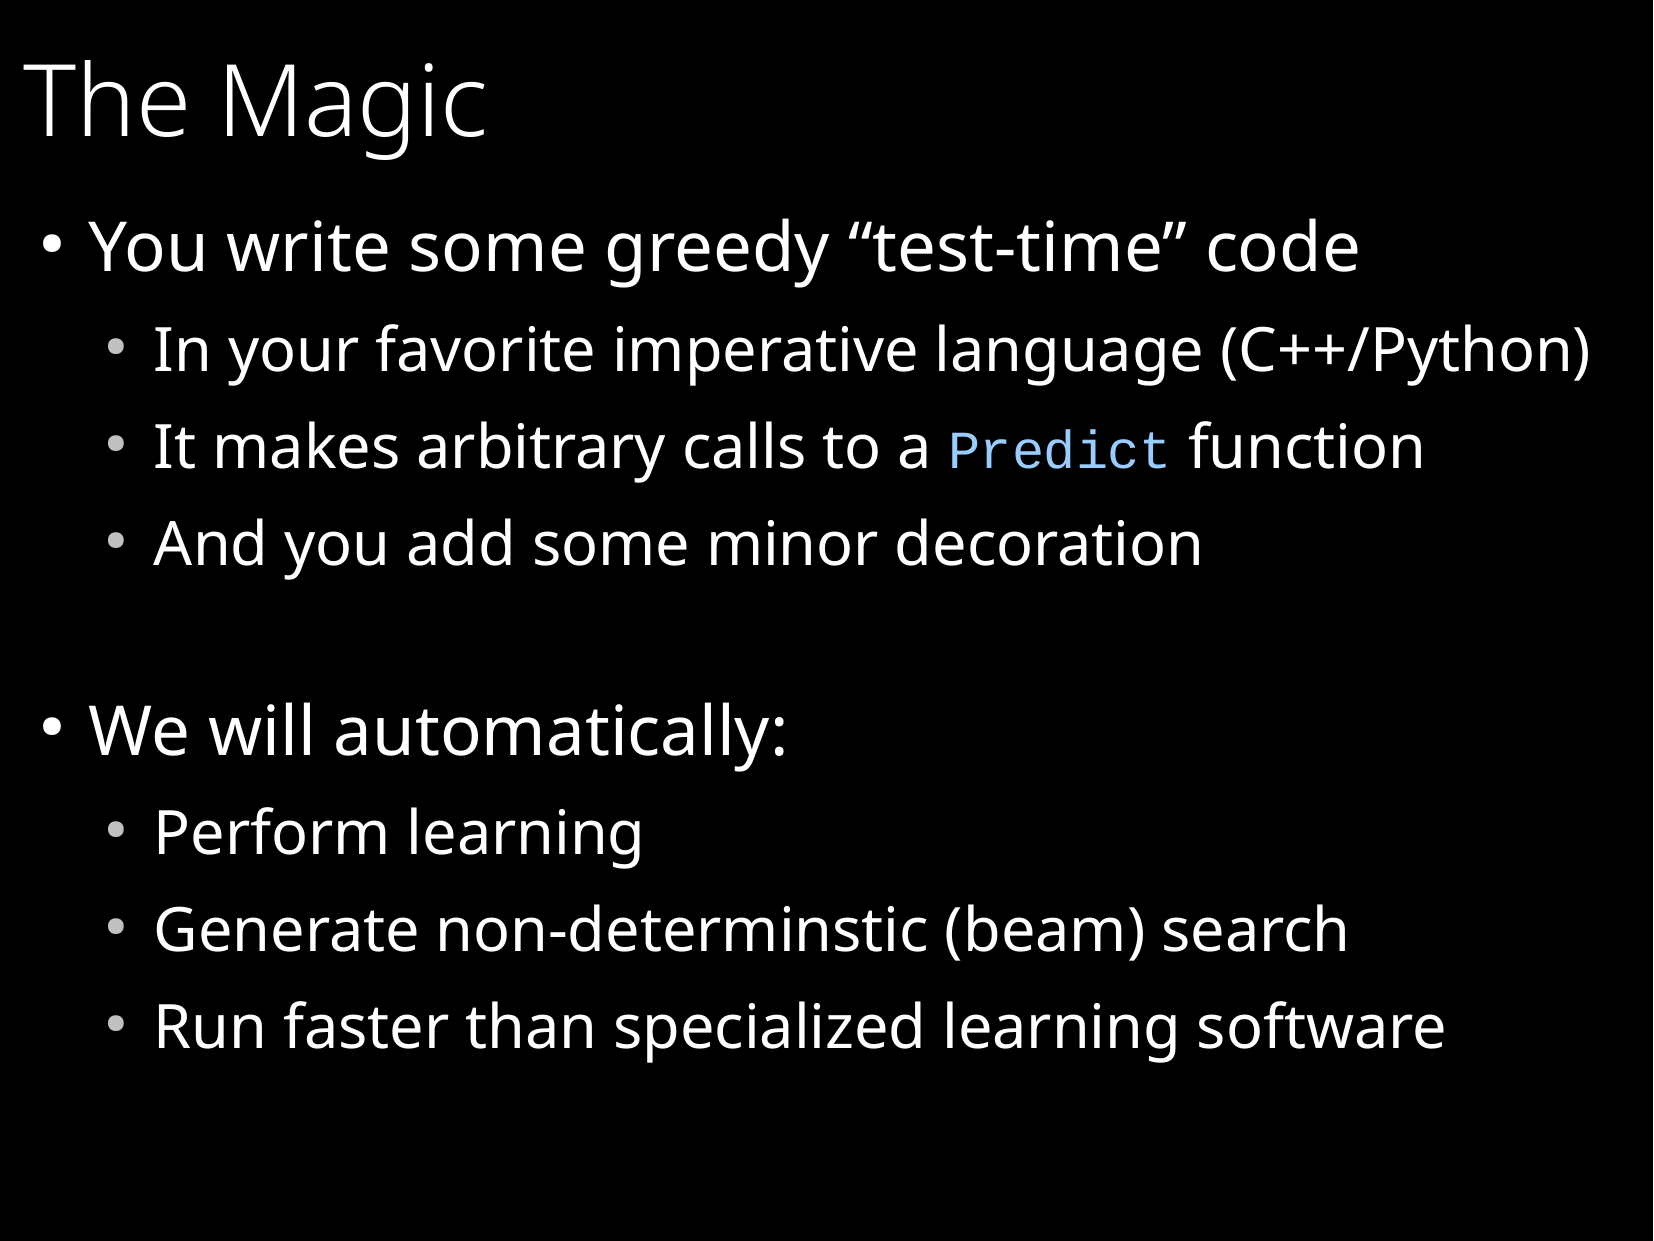

# The Magic
You write some greedy “test-time” code
In your favorite imperative language (C++/Python)
It makes arbitrary calls to a Predict function
And you add some minor decoration
We will automatically:
Perform learning
Generate non-determinstic (beam) search
Run faster than specialized learning software